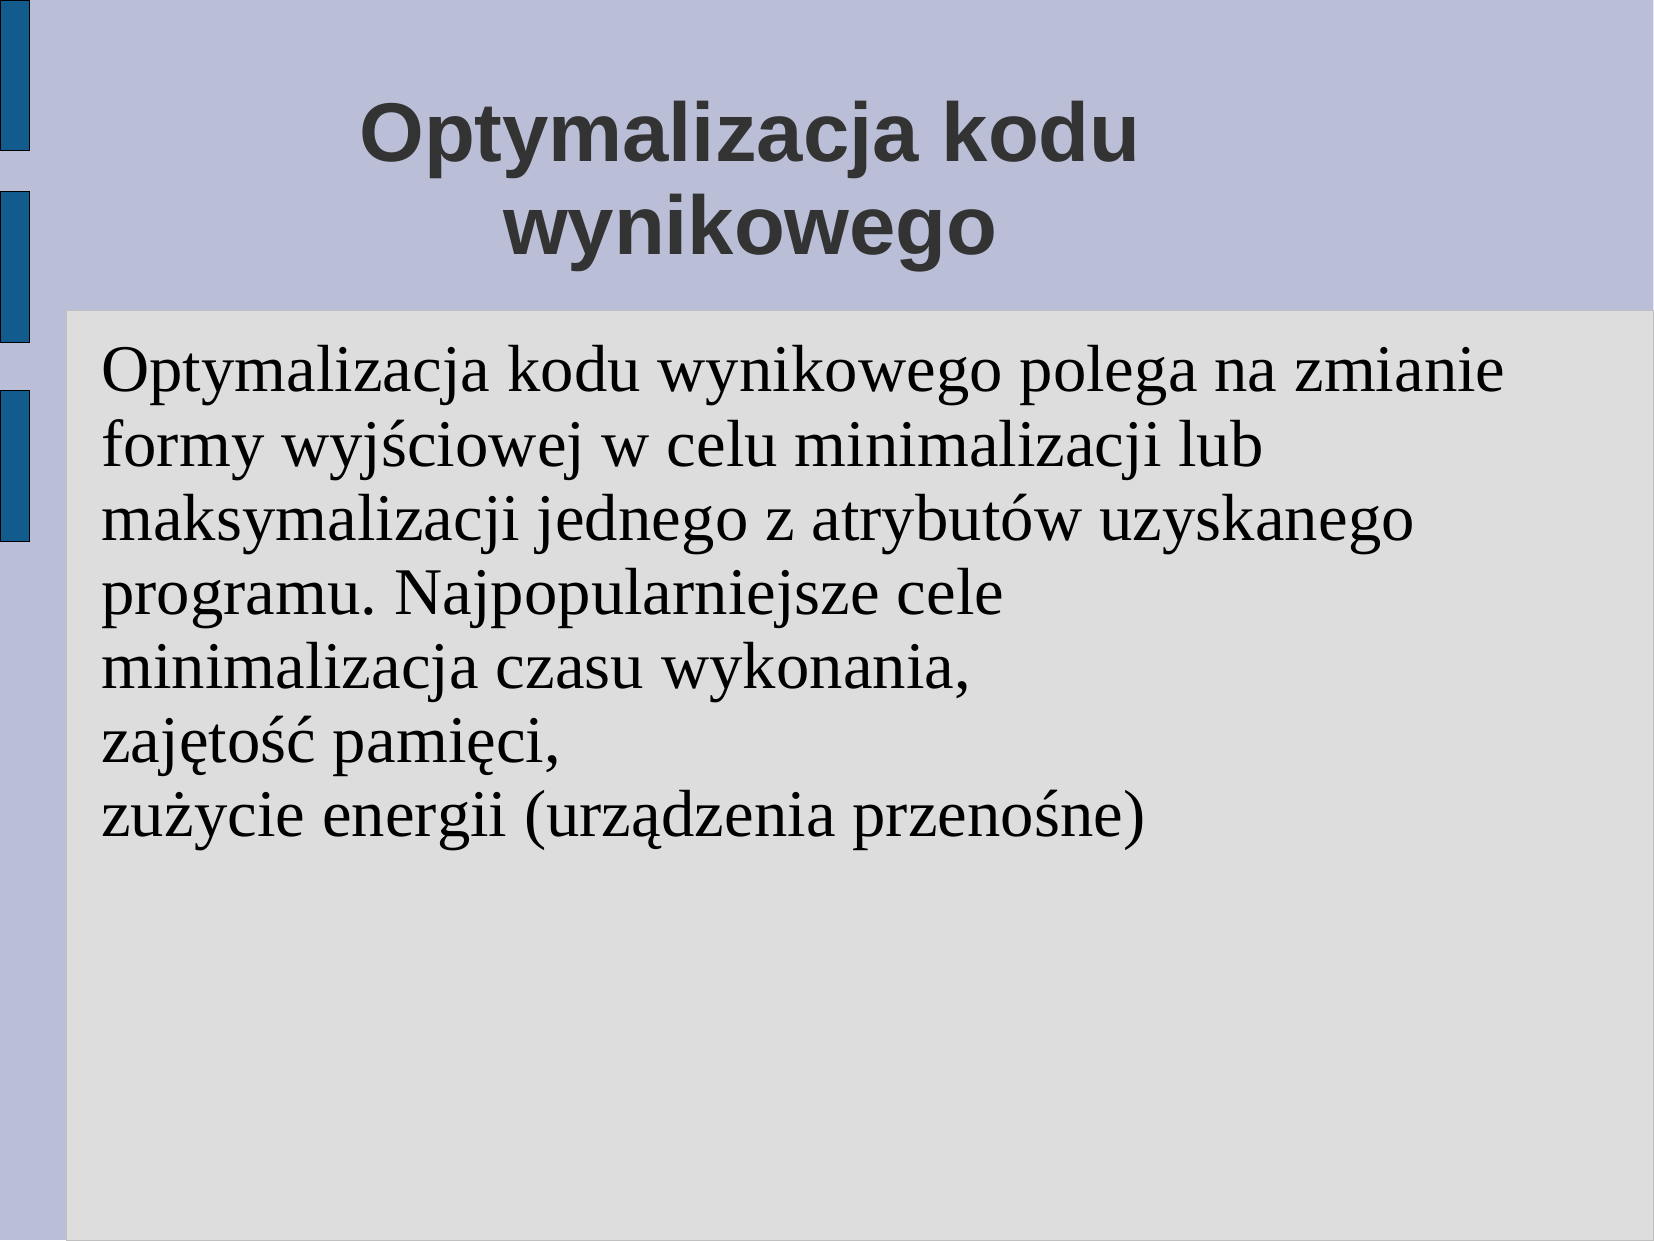

# Optymalizacja kodu wynikowego
Optymalizacja kodu wynikowego polega na zmianie formy wyjściowej w celu minimalizacji lub maksymalizacji jednego z atrybutów uzyskanego programu. Najpopularniejsze cele
minimalizacja czasu wykonania,
zajętość pamięci,
zużycie energii (urządzenia przenośne)